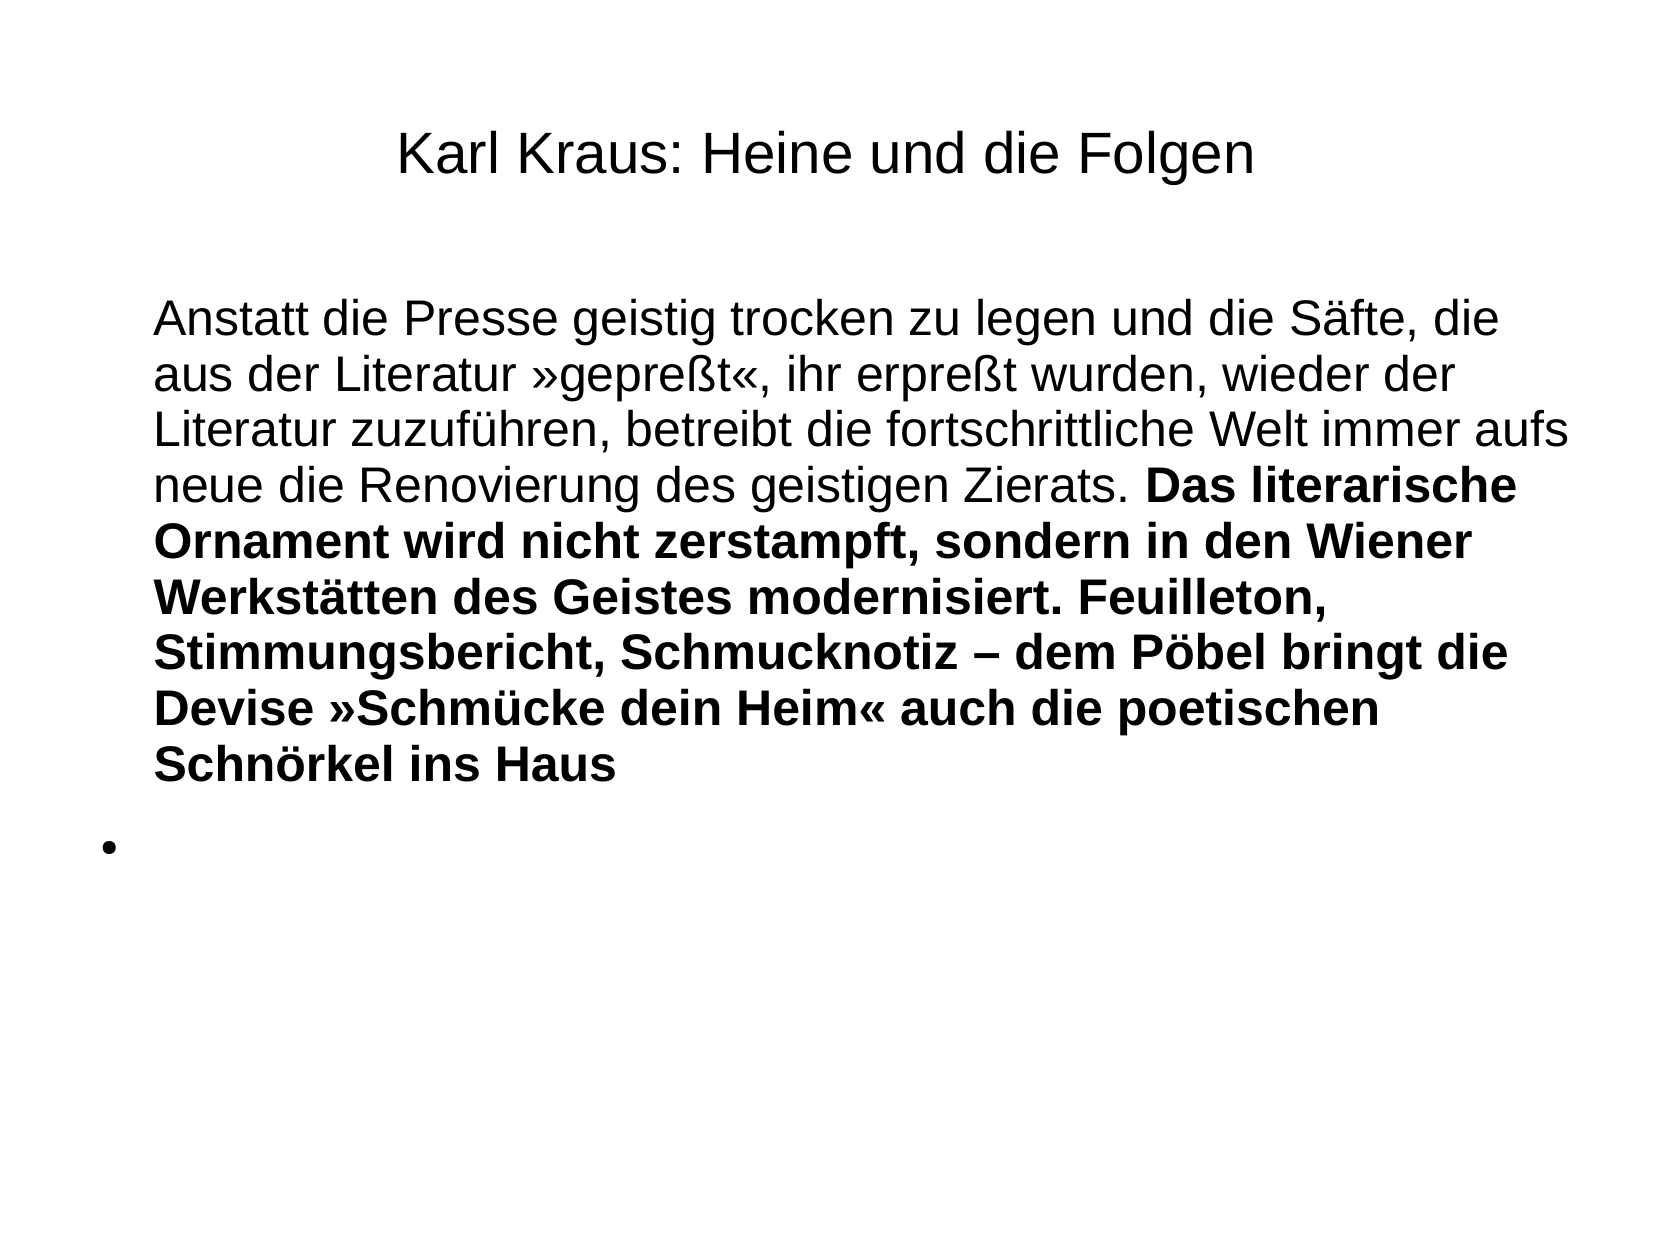

# Karl Kraus: Heine und die Folgen
Anstatt die Presse geistig trocken zu legen und die Säfte, die aus der Literatur »gepreßt«, ihr erpreßt wurden, wieder der Literatur zuzuführen, betreibt die fortschrittliche Welt immer aufs neue die Renovierung des geistigen Zierats. Das literarische Ornament wird nicht zerstampft, sondern in den Wiener Werkstätten des Geistes modernisiert. Feuilleton, Stimmungsbericht, Schmucknotiz – dem Pöbel bringt die Devise »Schmücke dein Heim« auch die poetischen Schnörkel ins Haus